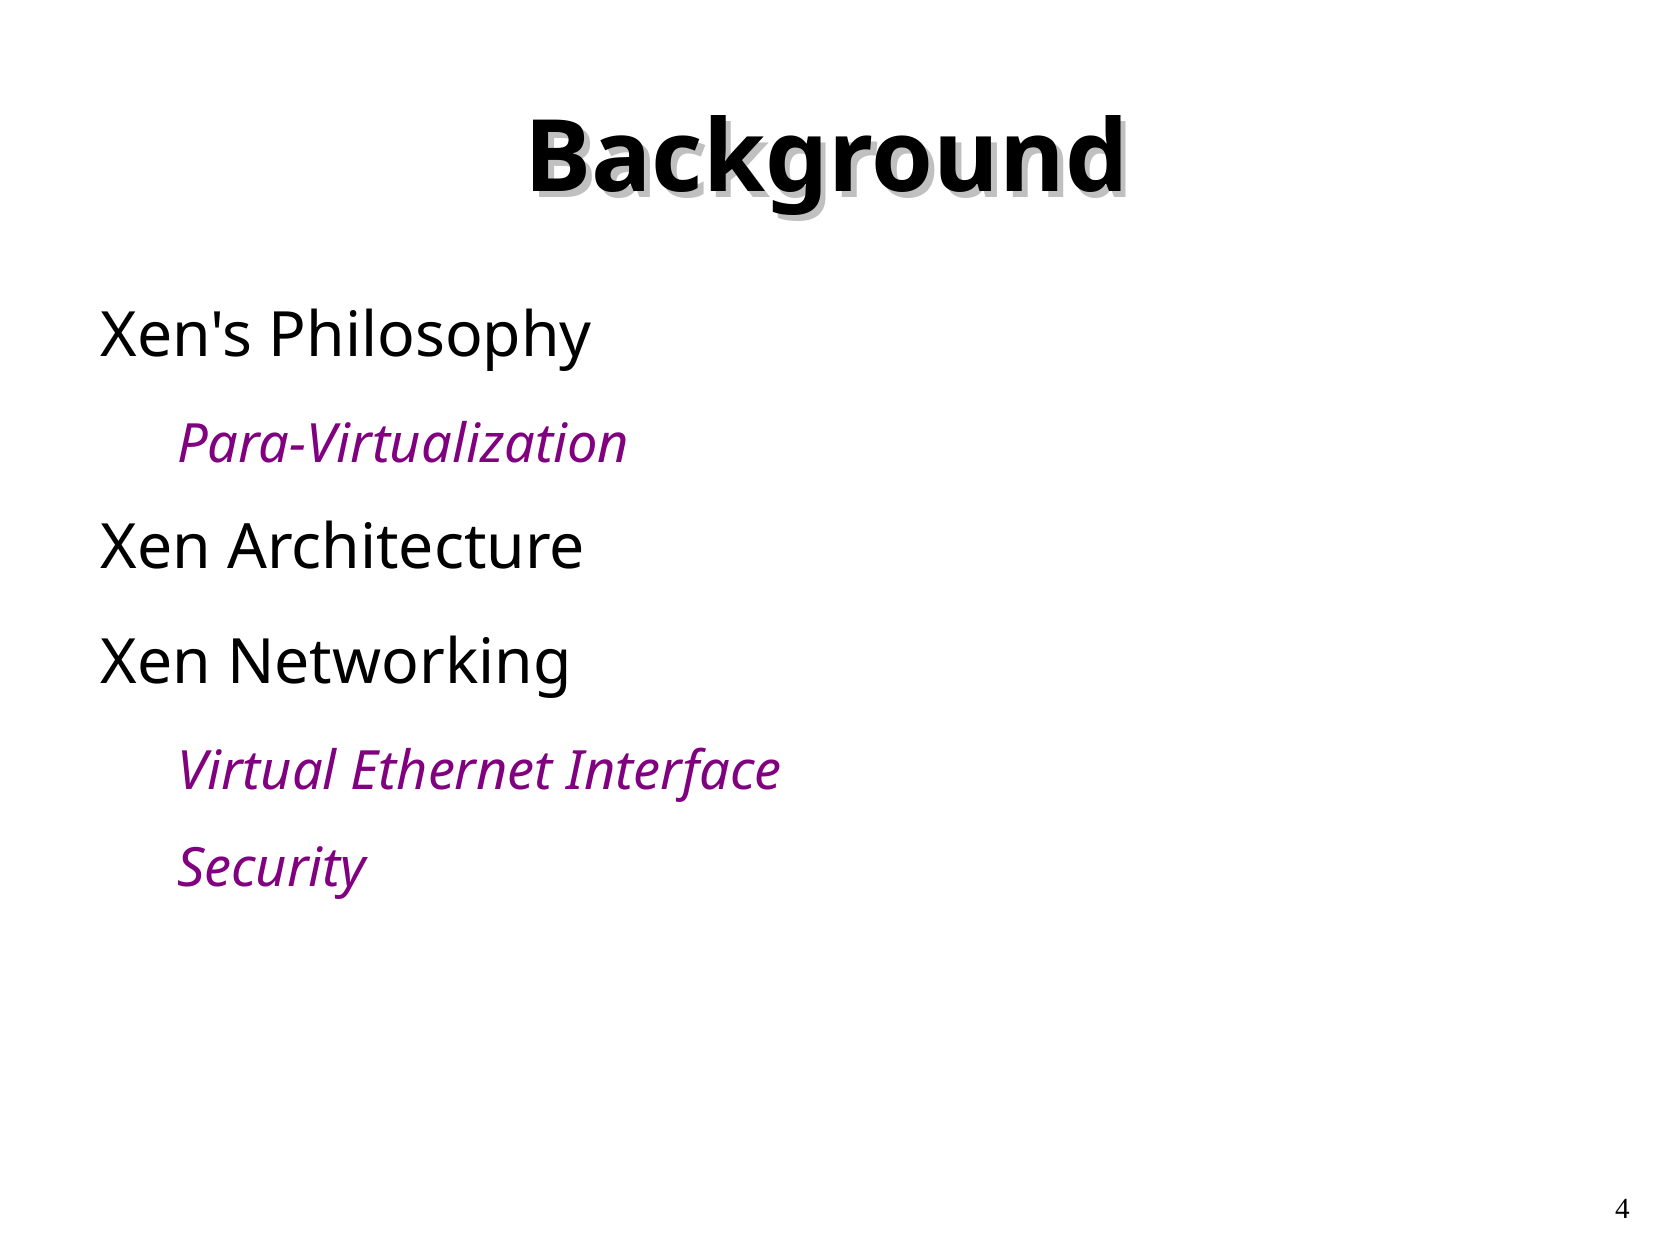

# Background
Xen's Philosophy
Para-Virtualization
Xen Architecture
Xen Networking
Virtual Ethernet Interface
Security
4